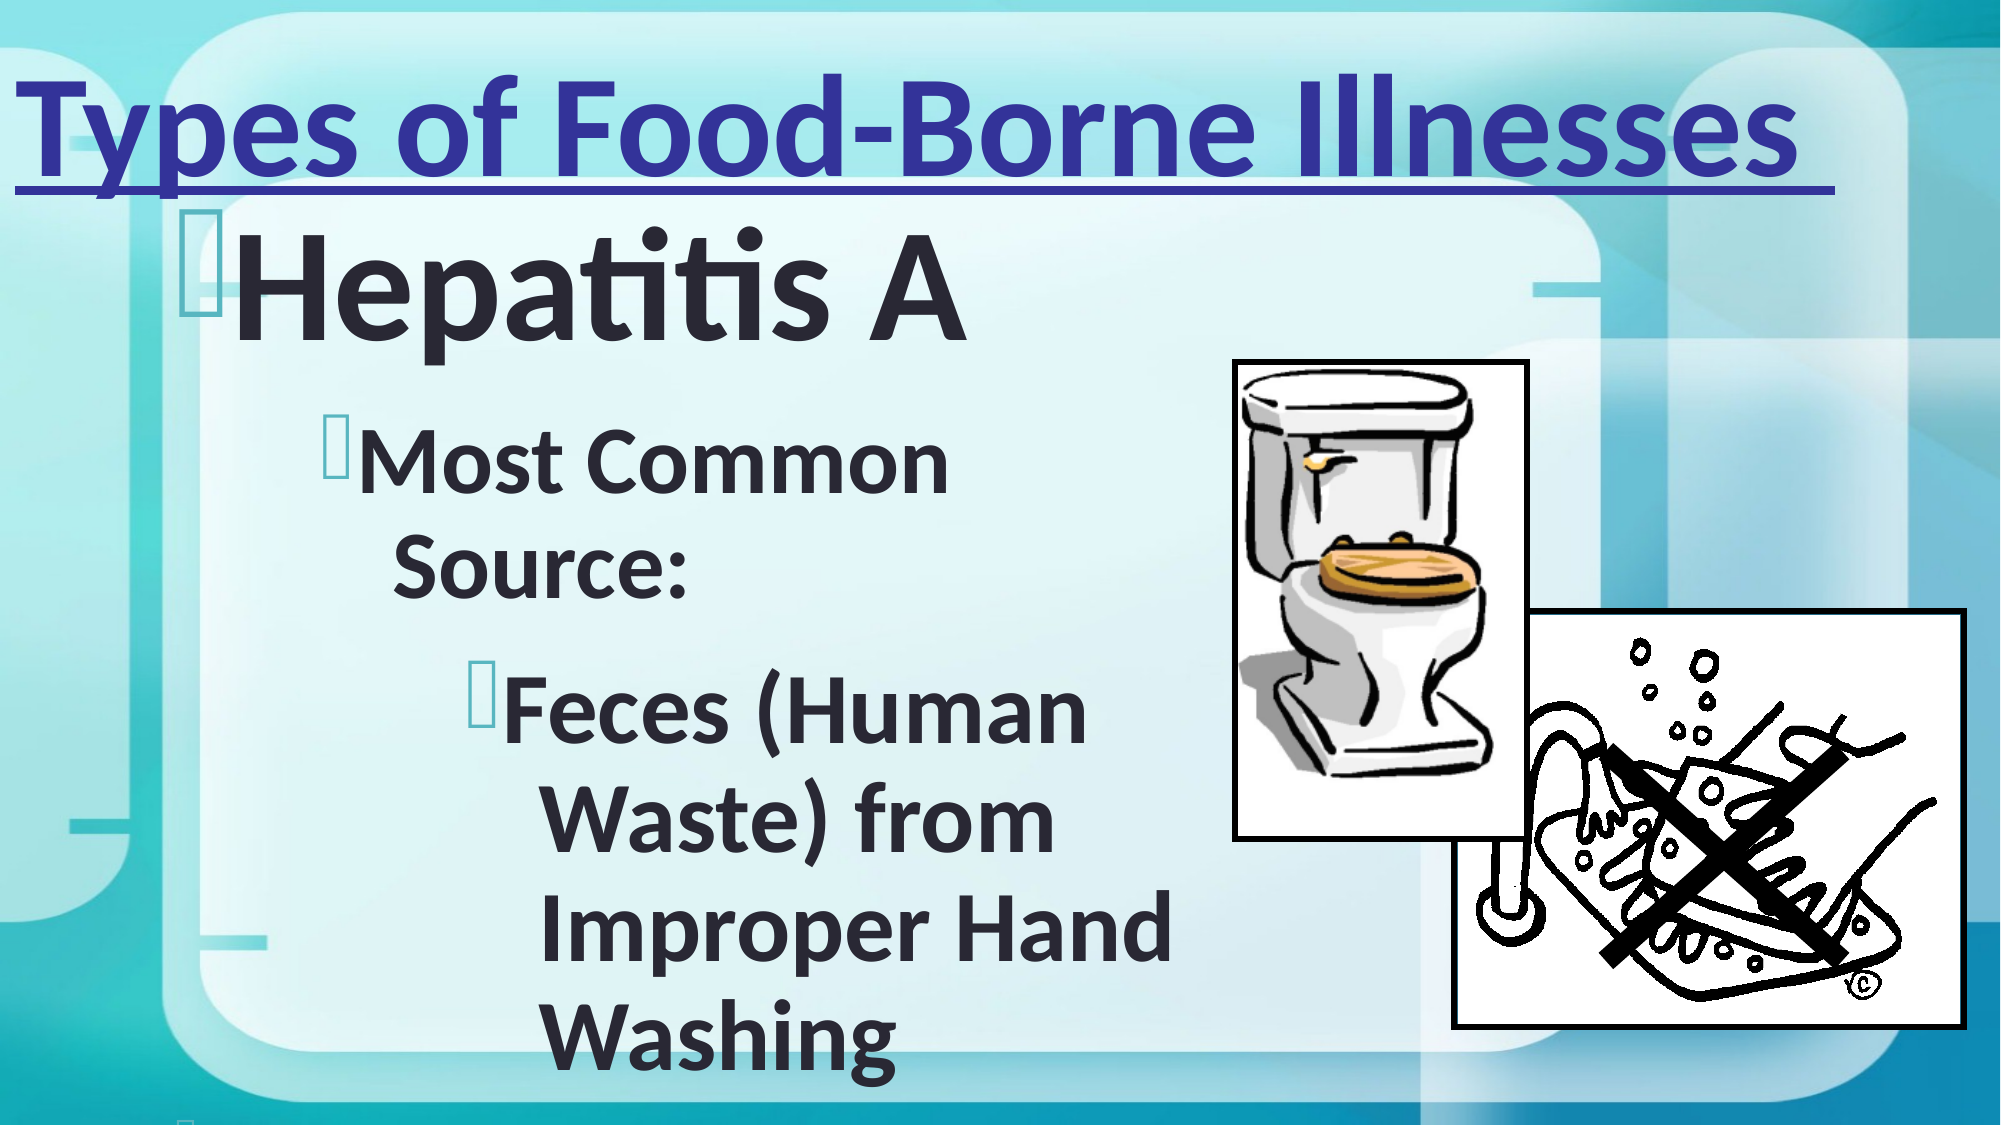

Types of Food-Borne Illnesses
# Hepatitis A
Most Common Source:
Feces (Human Waste) from Improper Hand Washing